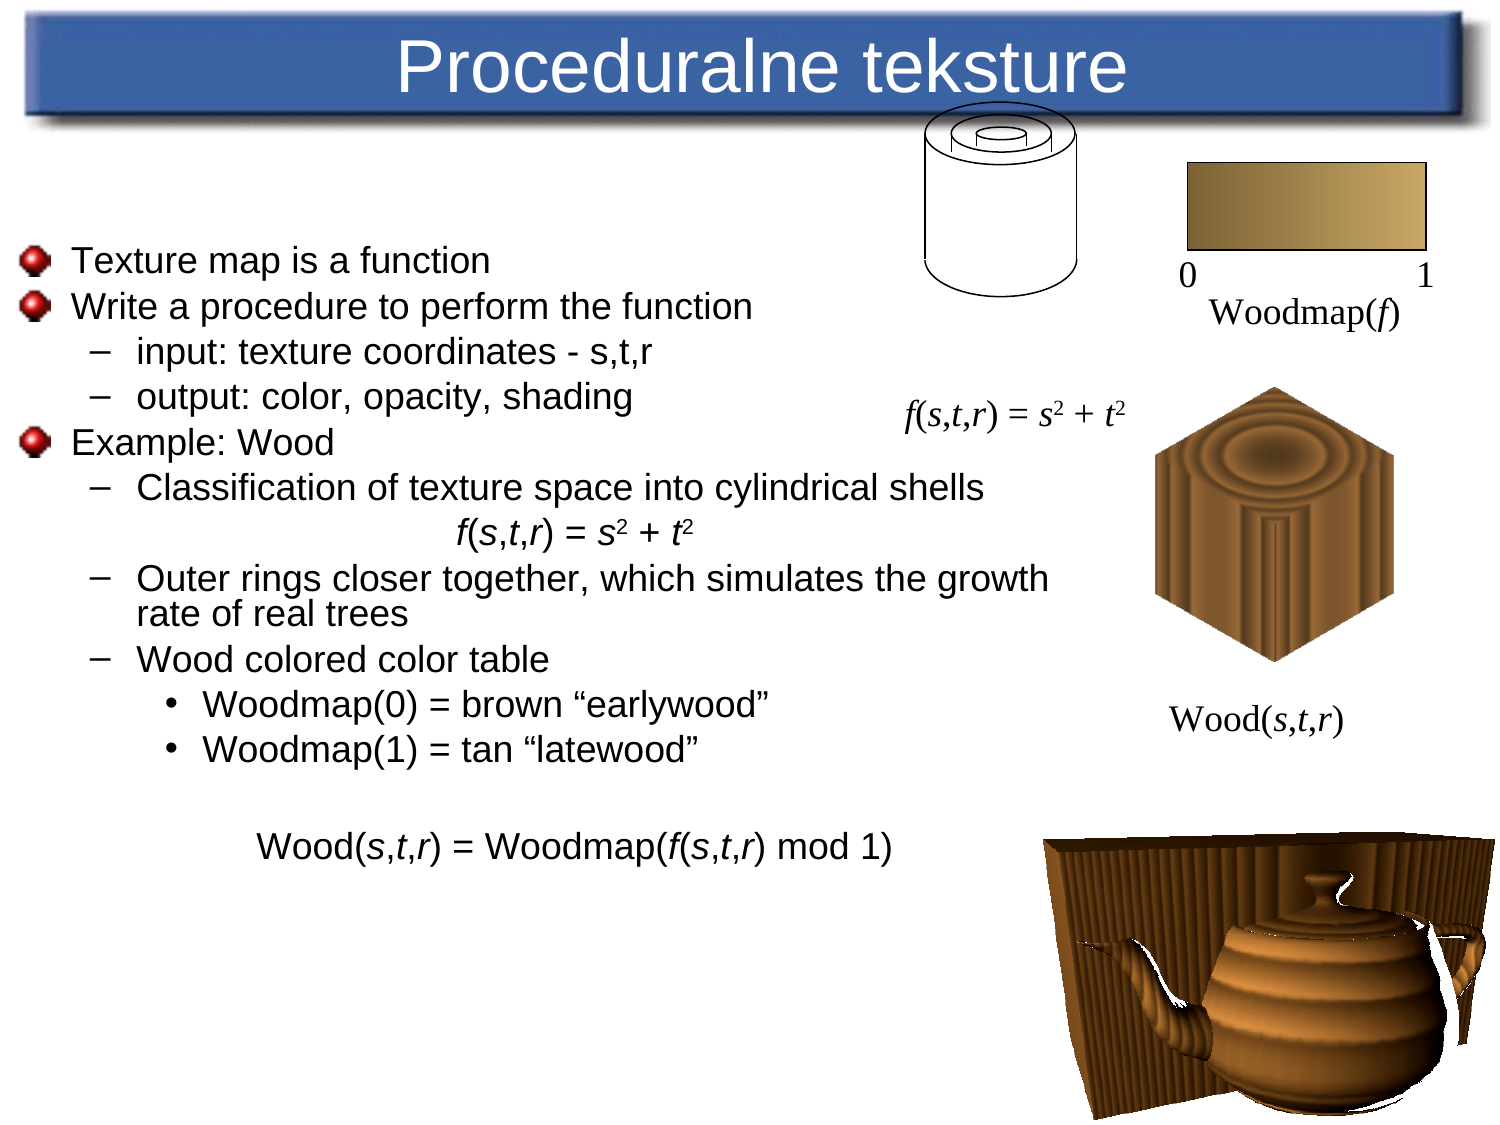

# Proceduralne teksture
Texture map is a function
Write a procedure to perform the function
input: texture coordinates - s,t,r
output: color, opacity, shading
Example: Wood
Classification of texture space into cylindrical shells
f(s,t,r) = s2 + t2
Outer rings closer together, which simulates the growth rate of real trees
Wood colored color table
Woodmap(0) = brown “earlywood”
Woodmap(1) = tan “latewood”
Wood(s,t,r) = Woodmap(f(s,t,r) mod 1)
0
1
Woodmap(f)
f(s,t,r) = s2 + t2
Wood(s,t,r)